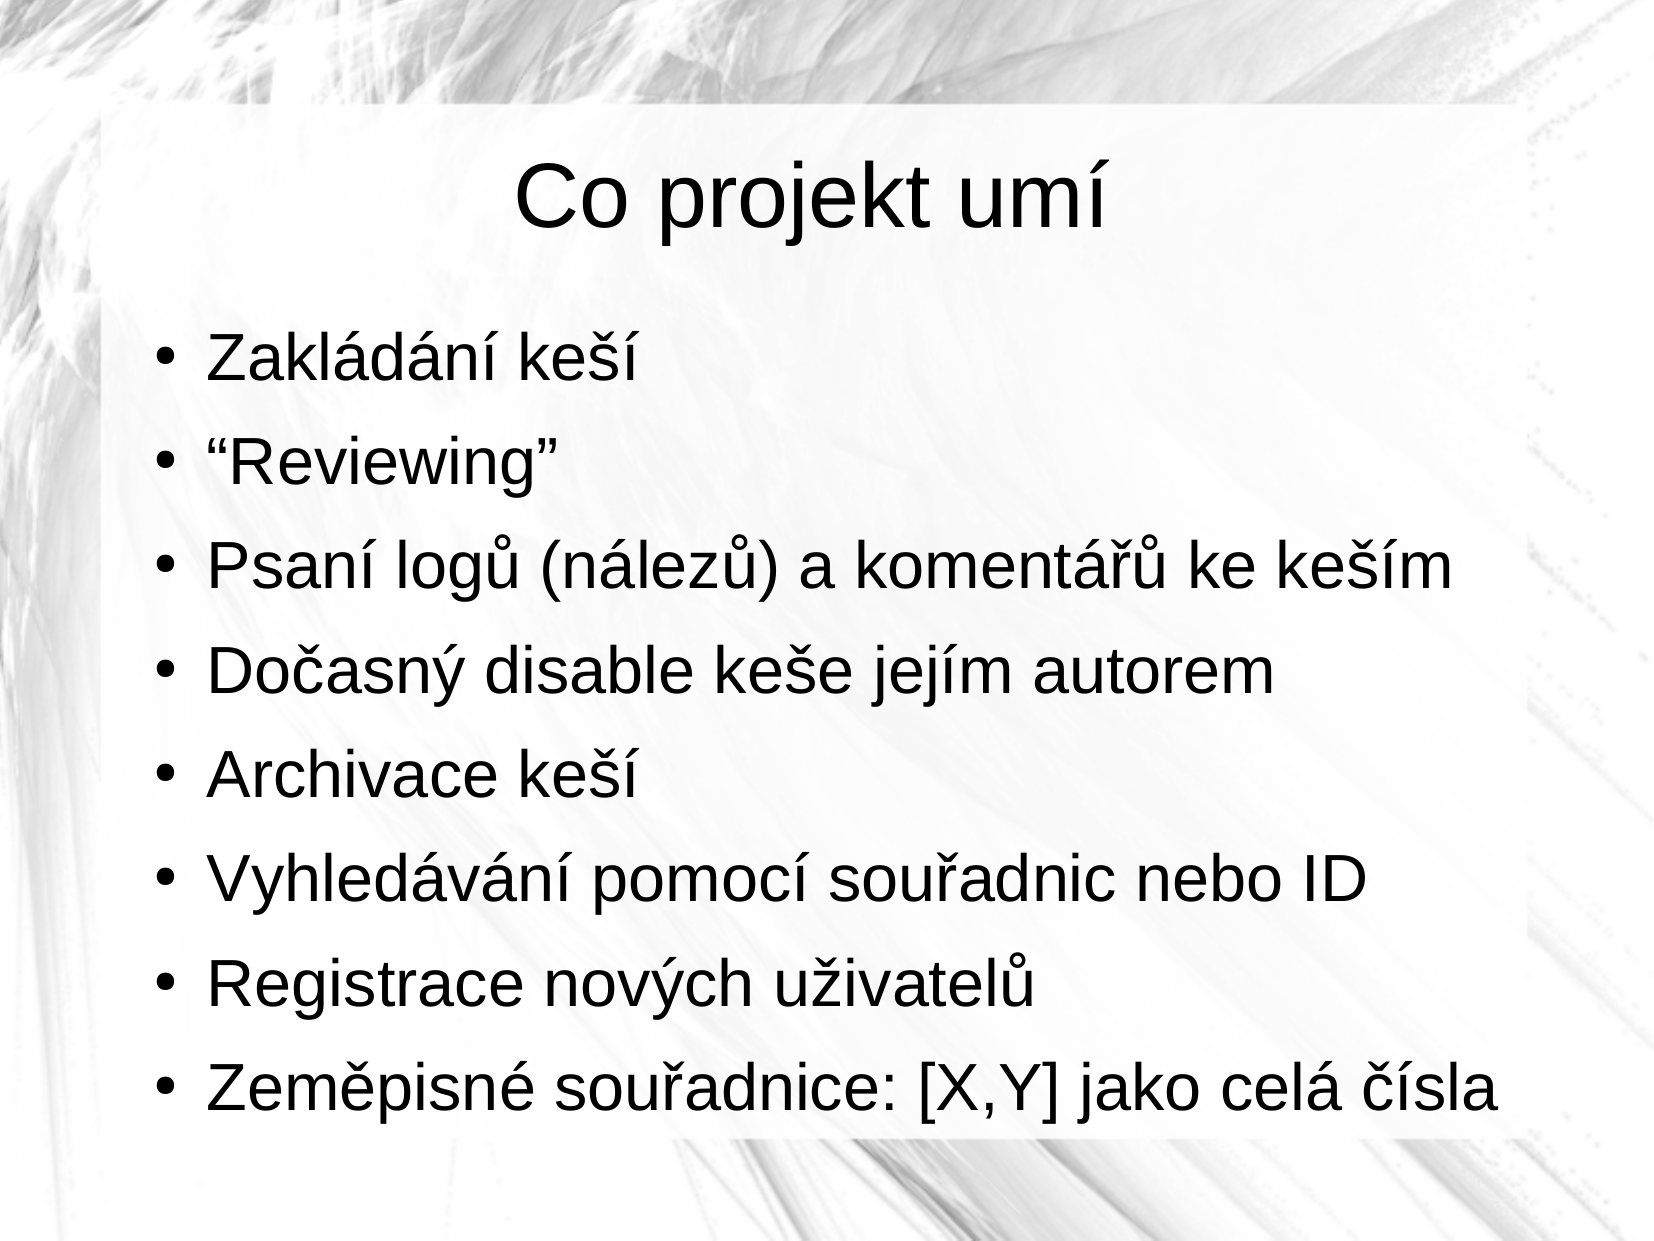

# Co projekt umí
Zakládání keší
“Reviewing”
Psaní logů (nálezů) a komentářů ke keším
Dočasný disable keše jejím autorem
Archivace keší
Vyhledávání pomocí souřadnic nebo ID
Registrace nových uživatelů
Zeměpisné souřadnice: [X,Y] jako celá čísla